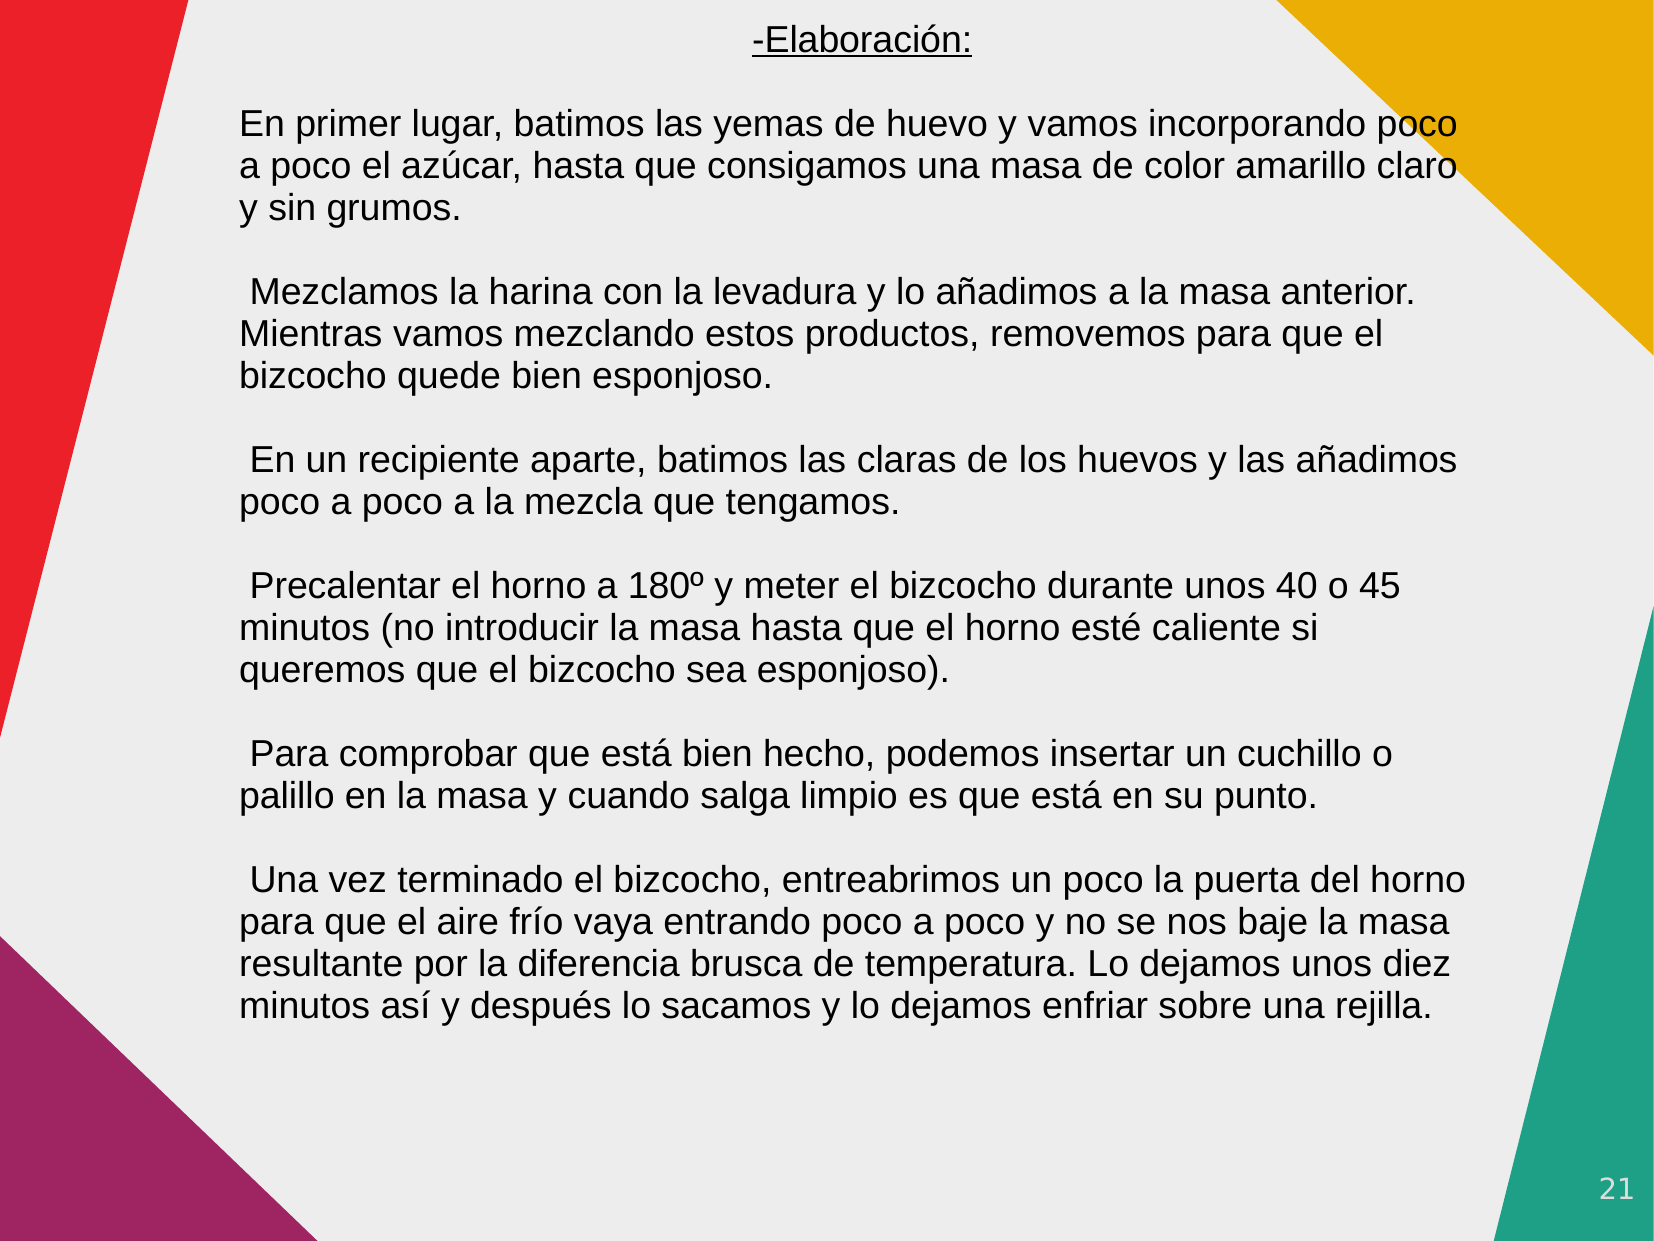

-Elaboración:
En primer lugar, batimos las yemas de huevo y vamos incorporando poco a poco el azúcar, hasta que consigamos una masa de color amarillo claro y sin grumos.
 Mezclamos la harina con la levadura y lo añadimos a la masa anterior. Mientras vamos mezclando estos productos, removemos para que el bizcocho quede bien esponjoso.
 En un recipiente aparte, batimos las claras de los huevos y las añadimos poco a poco a la mezcla que tengamos.
 Precalentar el horno a 180º y meter el bizcocho durante unos 40 o 45 minutos (no introducir la masa hasta que el horno esté caliente si queremos que el bizcocho sea esponjoso).
 Para comprobar que está bien hecho, podemos insertar un cuchillo o palillo en la masa y cuando salga limpio es que está en su punto.
 Una vez terminado el bizcocho, entreabrimos un poco la puerta del horno para que el aire frío vaya entrando poco a poco y no se nos baje la masa resultante por la diferencia brusca de temperatura. Lo dejamos unos diez minutos así y después lo sacamos y lo dejamos enfriar sobre una rejilla.
21